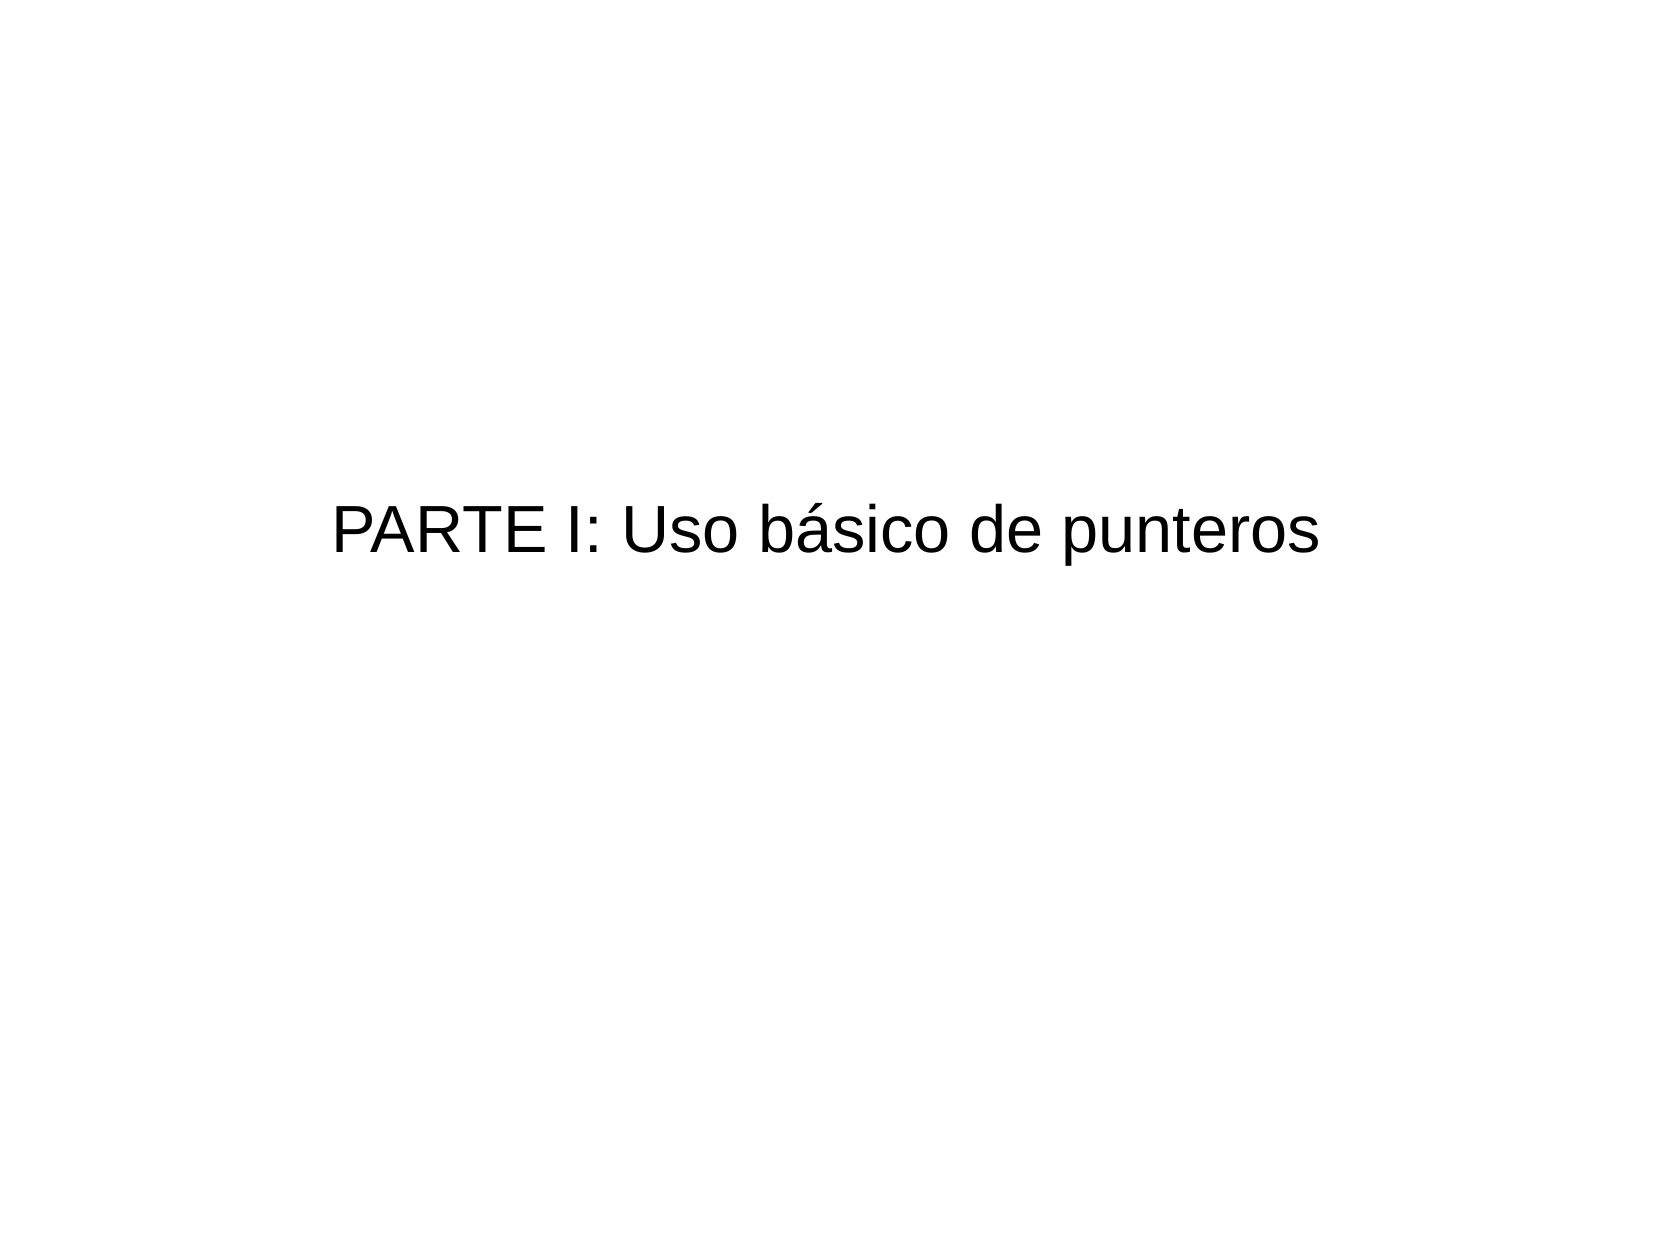

# PARTE I: Uso básico de punteros